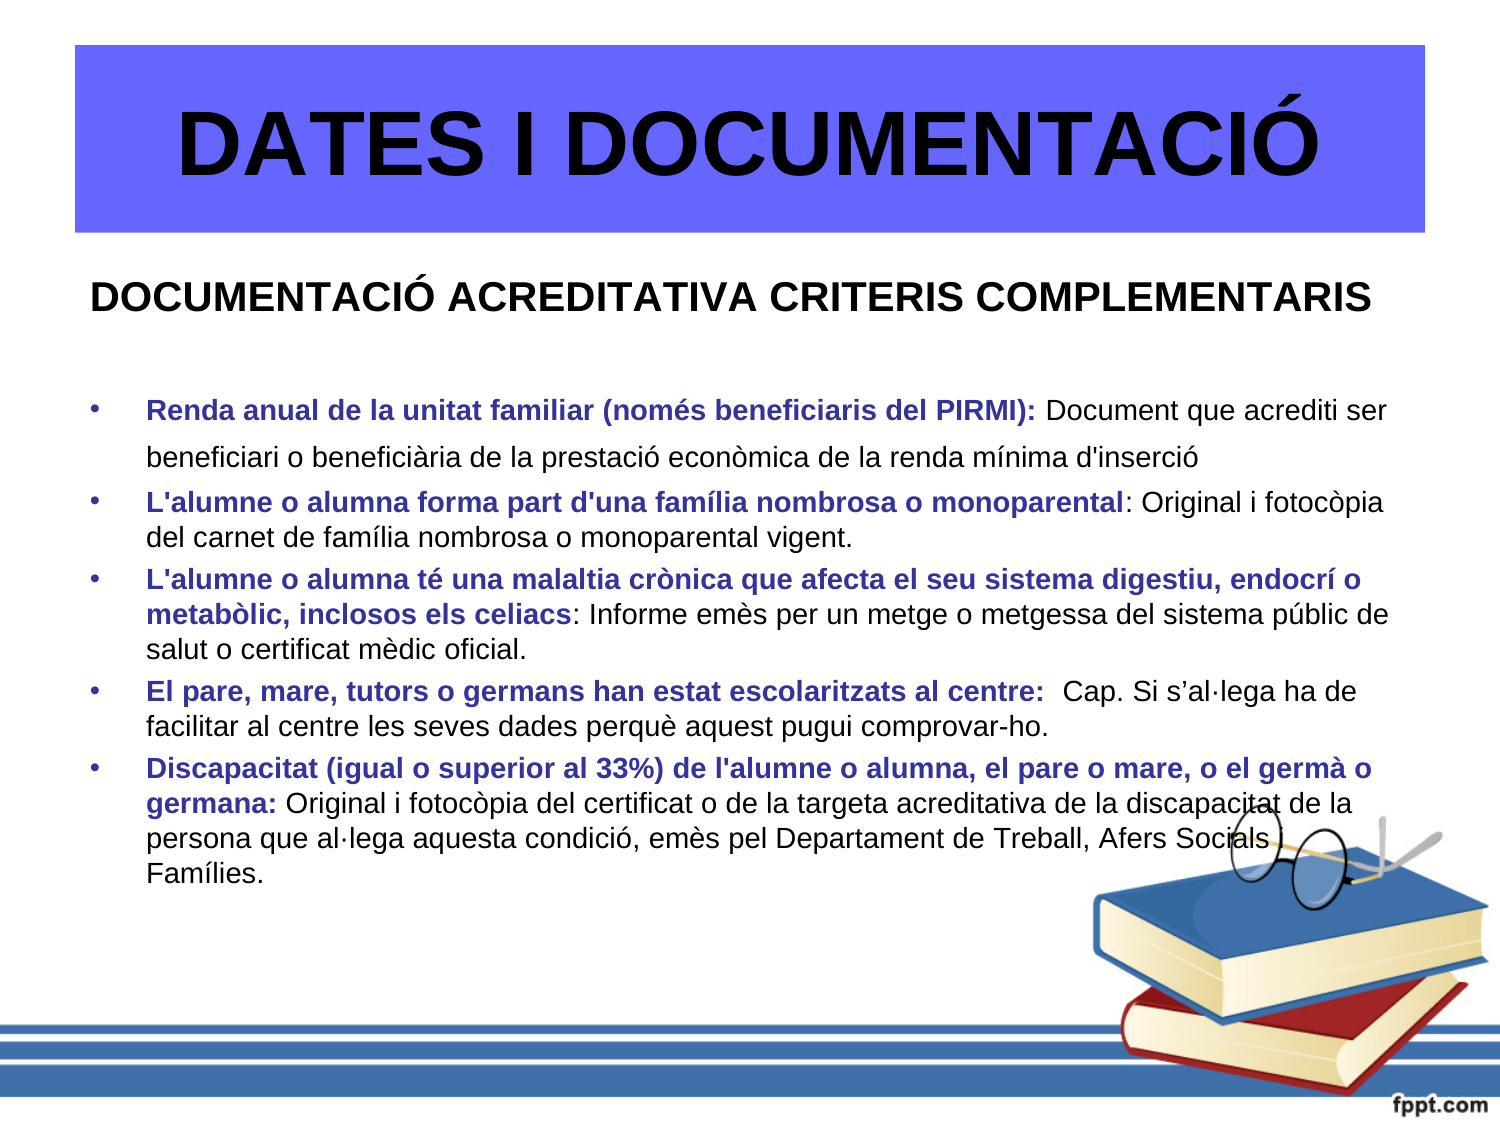

# DATES I DOCUMENTACIÓ
DOCUMENTACIÓ ACREDITATIVA CRITERIS COMPLEMENTARIS
Renda anual de la unitat familiar (només beneficiaris del PIRMI): Document que acrediti ser beneficiari o beneficiària de la prestació econòmica de la renda mínima d'inserció
L'alumne o alumna forma part d'una família nombrosa o monoparental: Original i fotocòpia del carnet de família nombrosa o monoparental vigent.
L'alumne o alumna té una malaltia crònica que afecta el seu sistema digestiu, endocrí o metabòlic, inclosos els celiacs: Informe emès per un metge o metgessa del sistema públic de salut o certificat mèdic oficial.
El pare, mare, tutors o germans han estat escolaritzats al centre: Cap. Si s’al·lega ha de facilitar al centre les seves dades perquè aquest pugui comprovar-ho.
Discapacitat (igual o superior al 33%) de l'alumne o alumna, el pare o mare, o el germà o germana: Original i fotocòpia del certificat o de la targeta acreditativa de la discapacitat de la persona que al·lega aquesta condició, emès pel Departament de Treball, Afers Socials i Famílies.